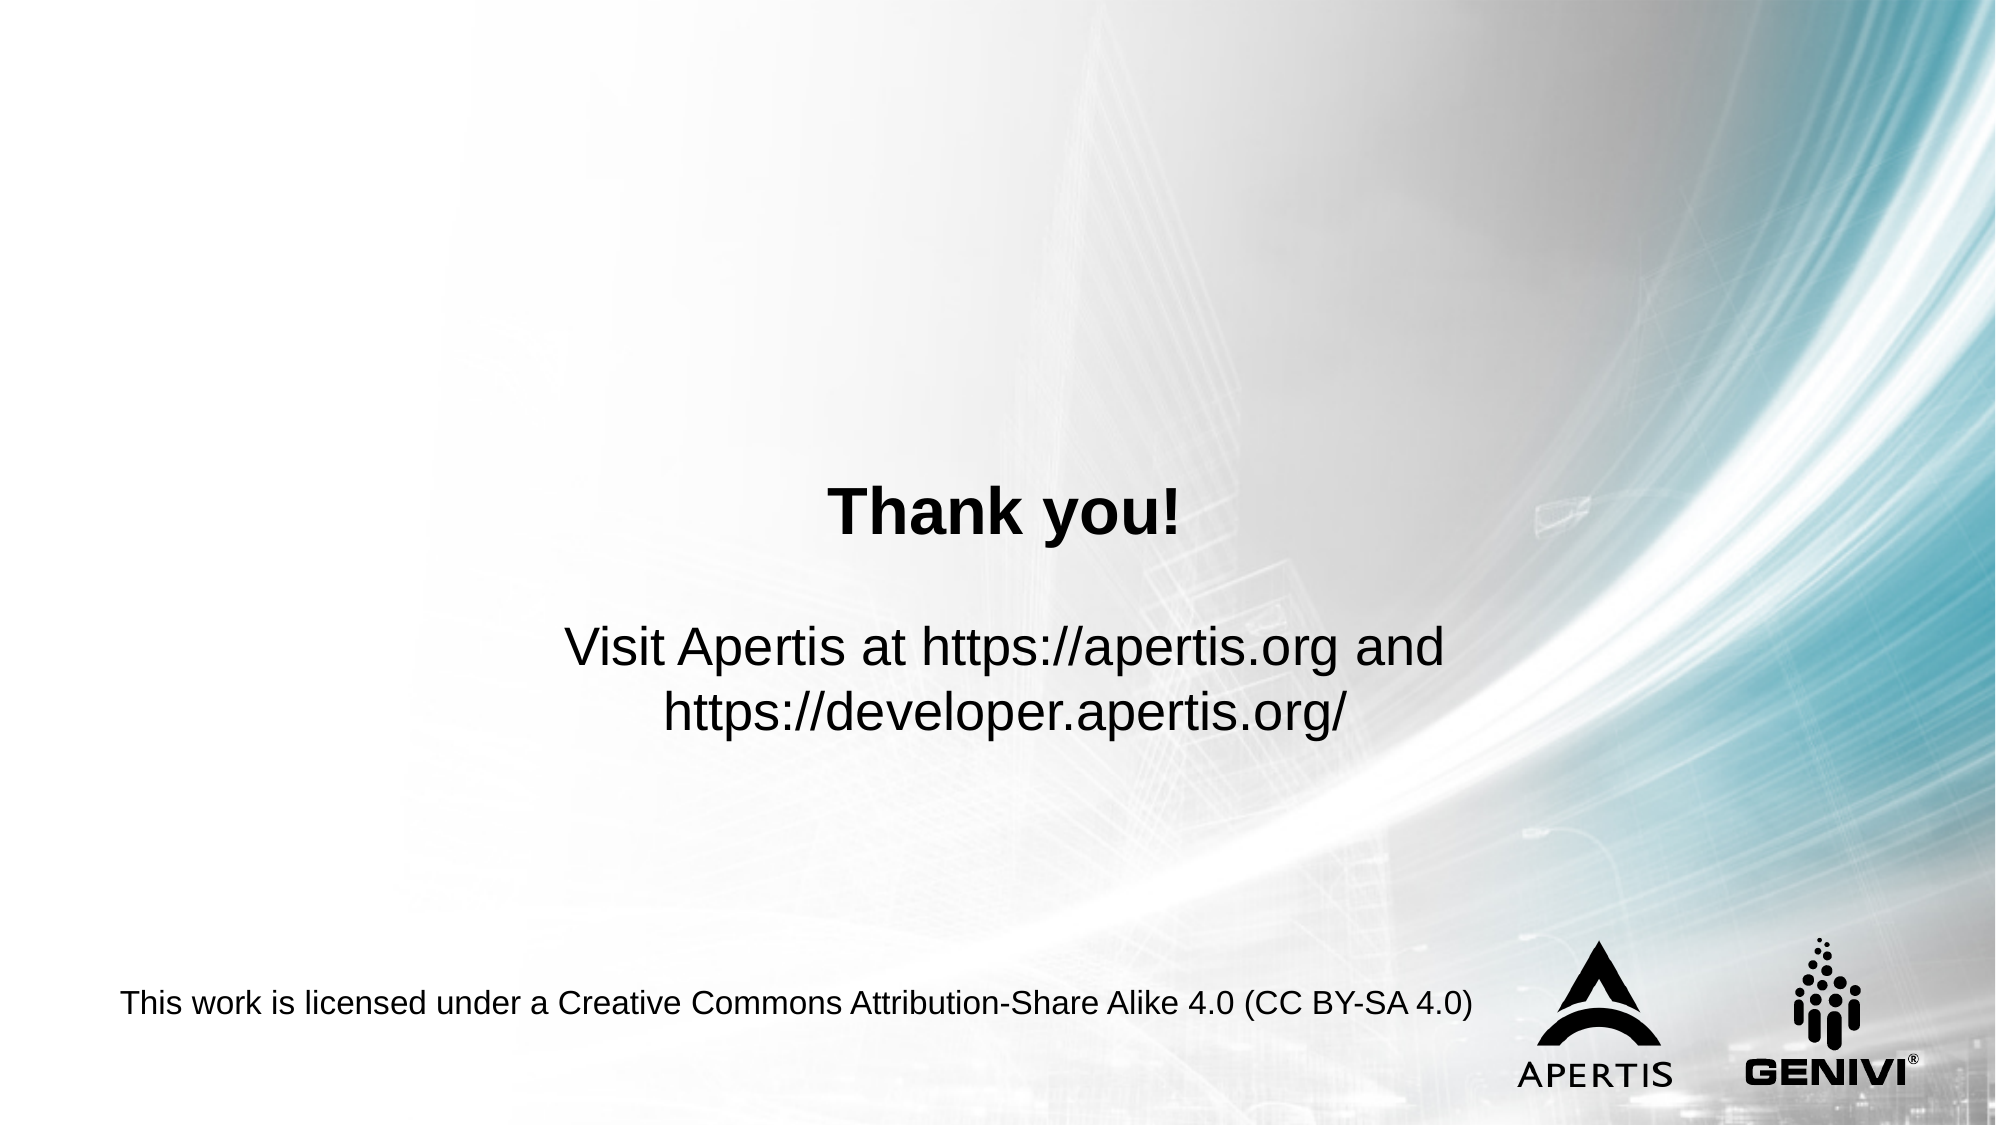

# Thank you!
Visit Apertis at https://apertis.org and https://developer.apertis.org/
This work is licensed under a Creative Commons Attribution-Share Alike 4.0 (CC BY-SA 4.0)